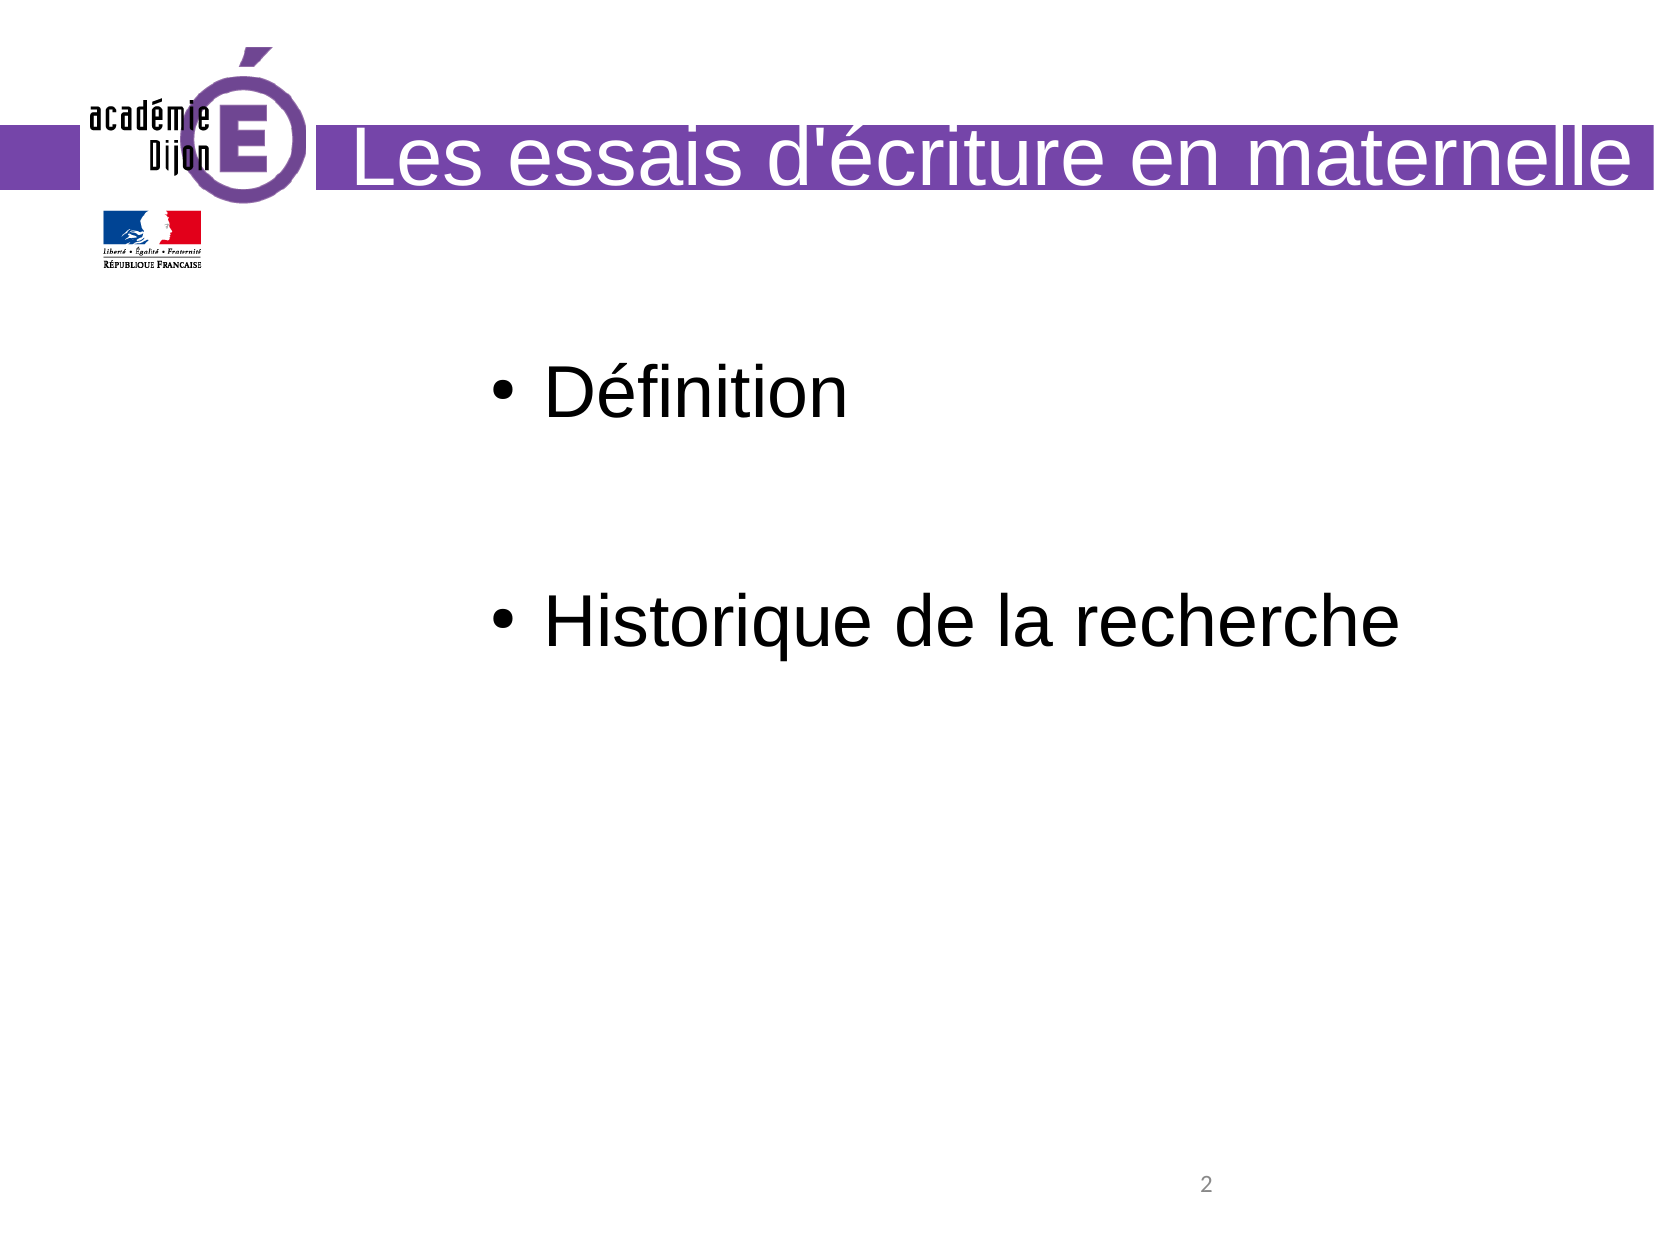

# Les essais d'écriture en maternelle
Définition
Historique de la recherche
2